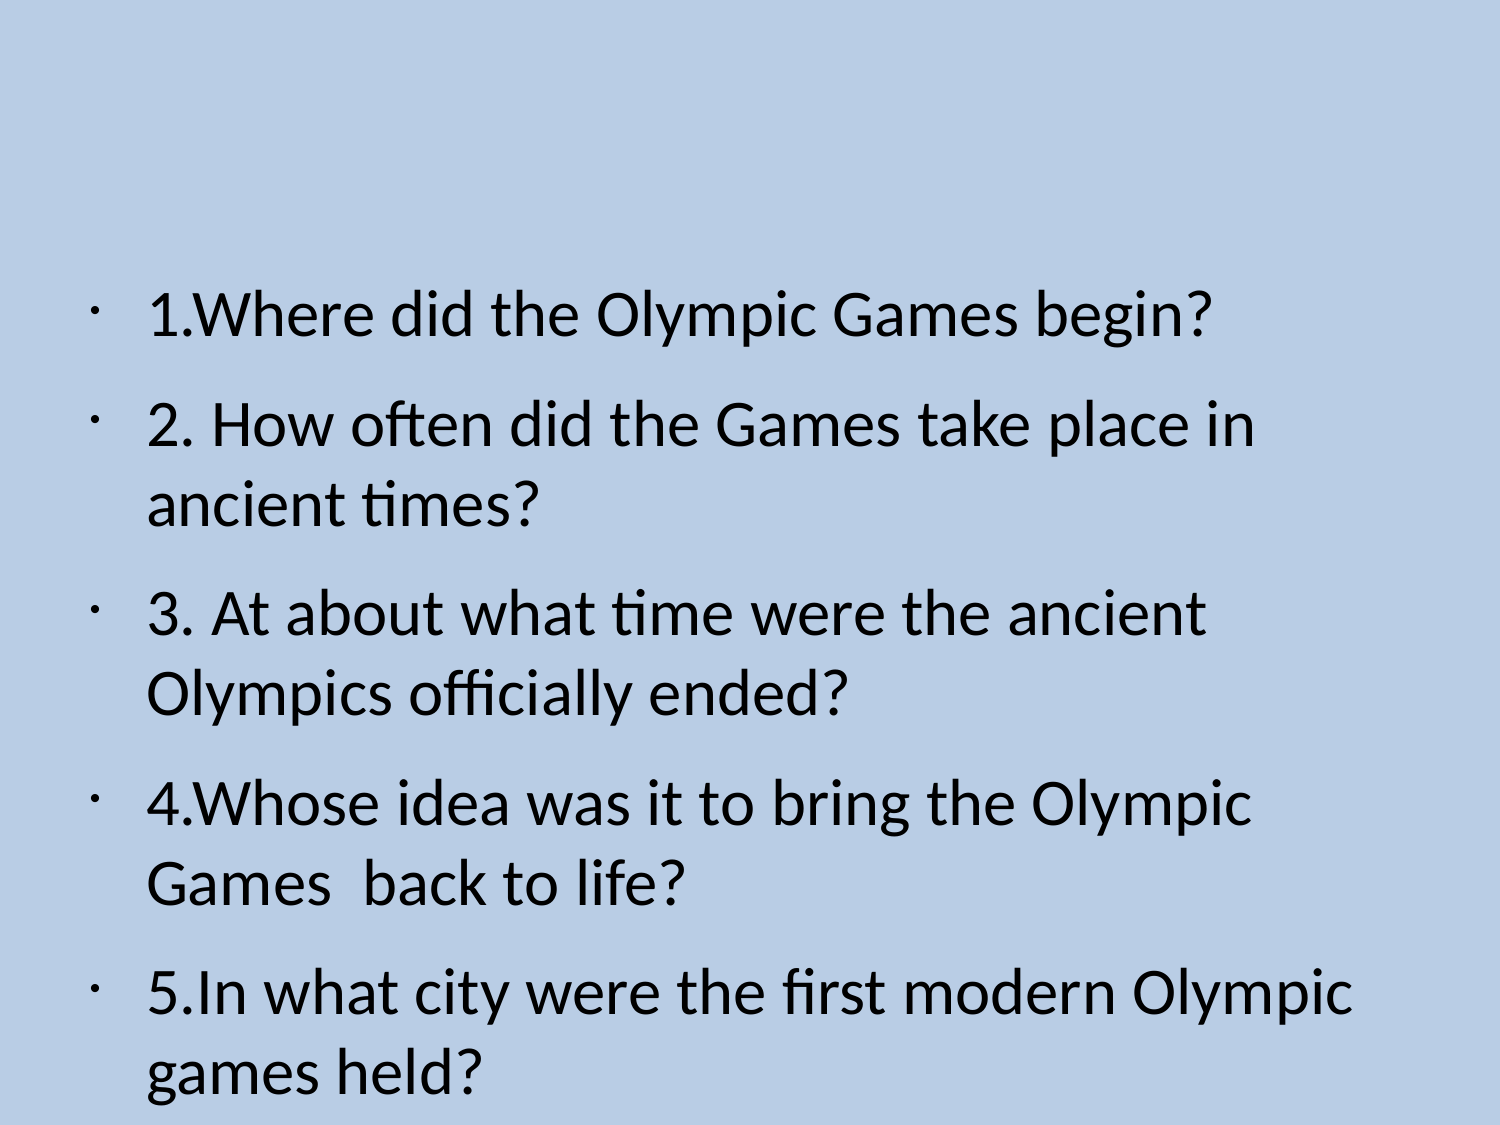

Answer these questions
# 1.Where did the Olympic Games begin?
2. How often did the Games take place in ancient times?
3. At about what time were the ancient Olympics officially ended?
4.Whose idea was it to bring the Olympic Games back to life?
5.In what city were the first modern Olympic games held?
6. When are the Summer Olympic Games held now?
7.What committee organizes the Olympic Games?